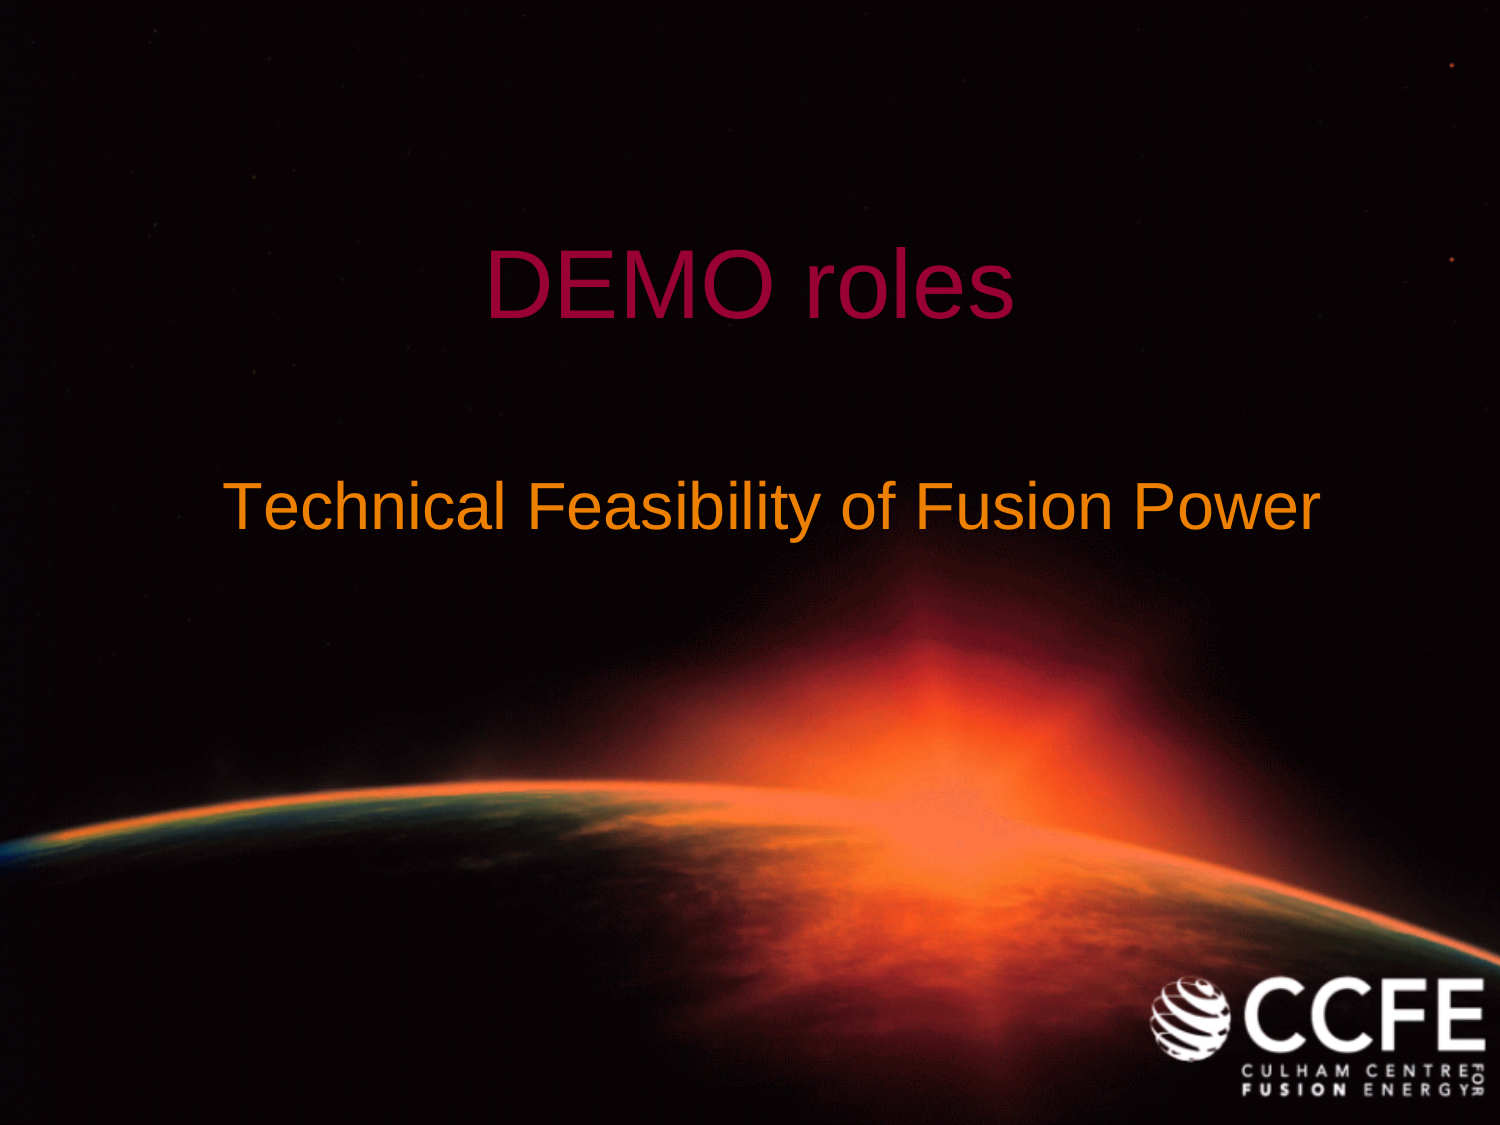

DEMO roles
Technical Feasibility of Fusion Power